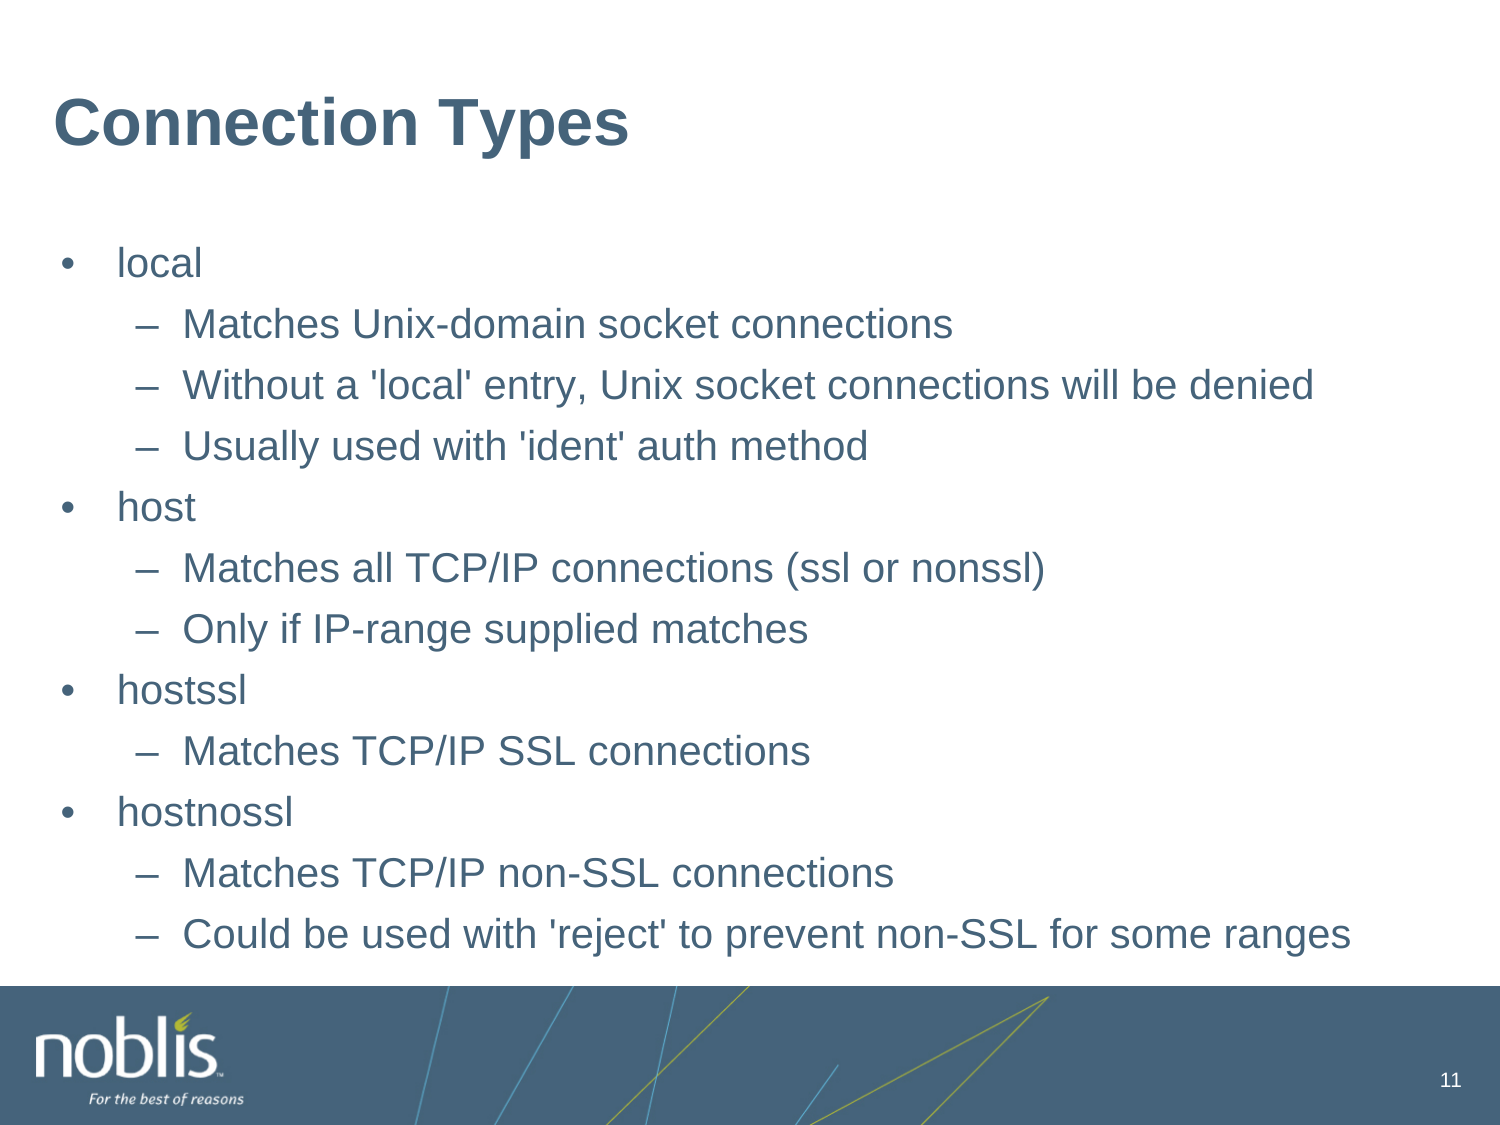

# Connection Types
local
Matches Unix-domain socket connections
Without a 'local' entry, Unix socket connections will be denied
Usually used with 'ident' auth method
host
Matches all TCP/IP connections (ssl or nonssl)
Only if IP-range supplied matches
hostssl
Matches TCP/IP SSL connections
hostnossl
Matches TCP/IP non-SSL connections
Could be used with 'reject' to prevent non-SSL for some ranges